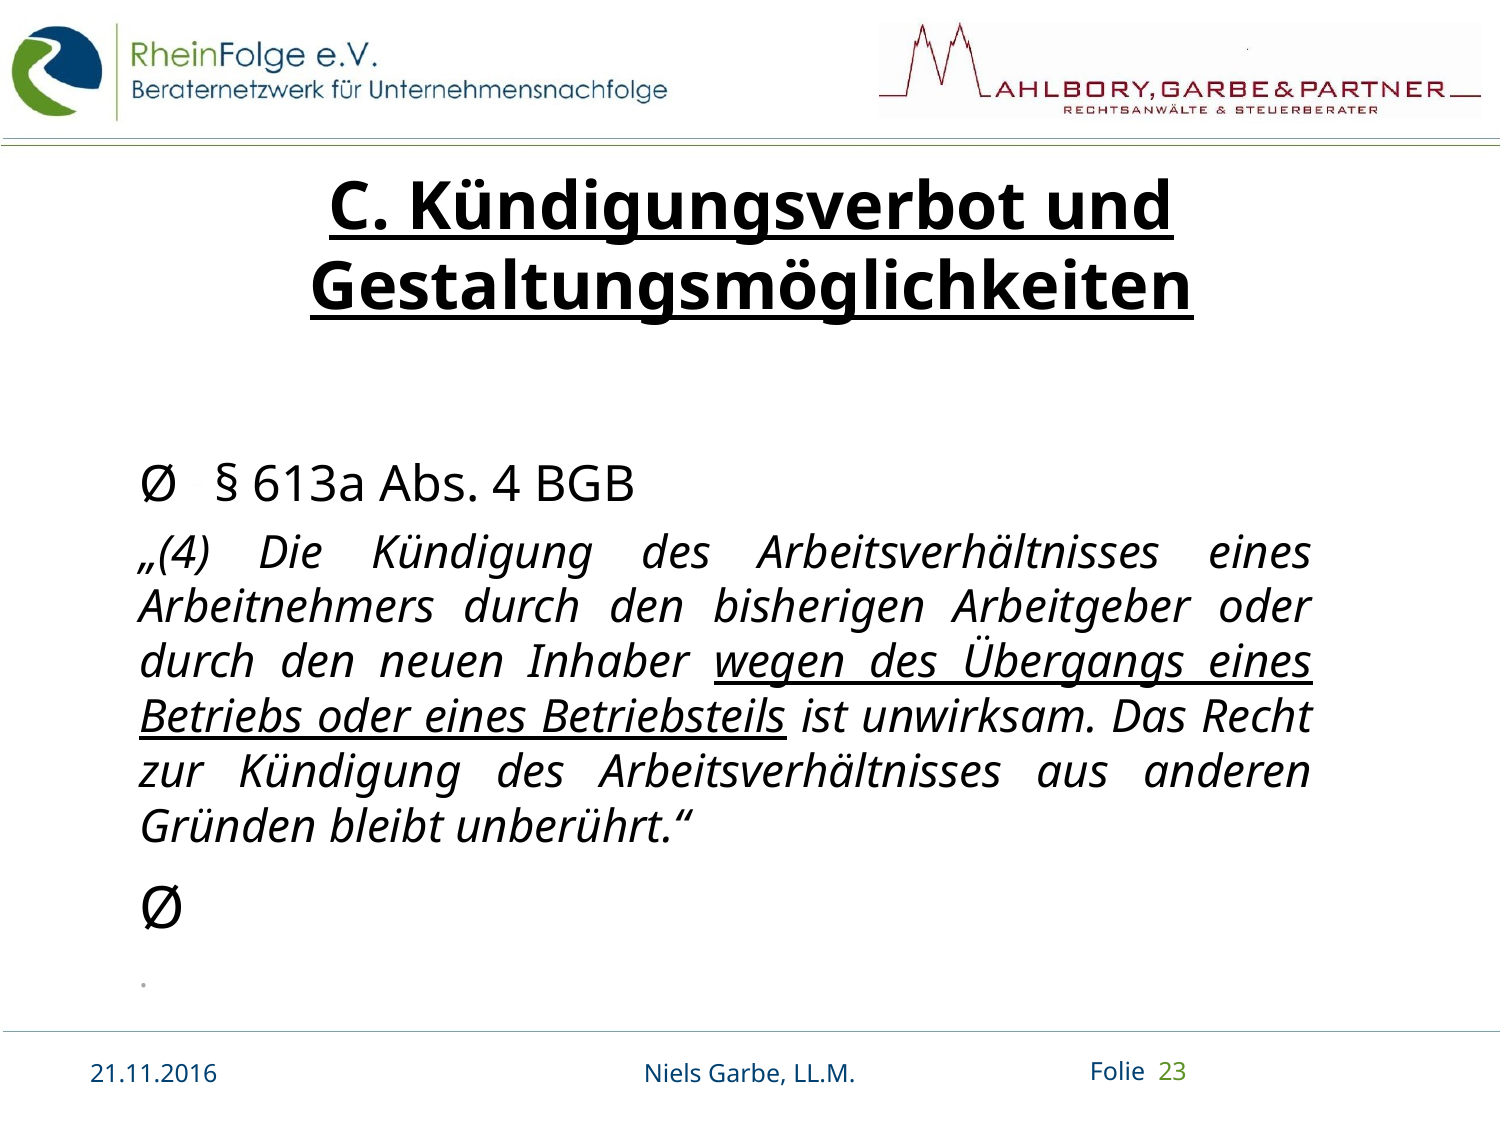

# C. Kündigungsverbot und Gestaltungsmöglichkeiten
§ 613a Abs. 4 BGB
„(4) Die Kündigung des Arbeitsverhältnisses eines Arbeitnehmers durch den bisherigen Arbeitgeber oder durch den neuen Inhaber wegen des Übergangs eines Betriebs oder eines Betriebsteils ist unwirksam. Das Recht zur Kündigung des Arbeitsverhältnisses aus anderen Gründen bleibt unberührt.“
.
21.11.2016
Niels Garbe, LL.M.
Folie